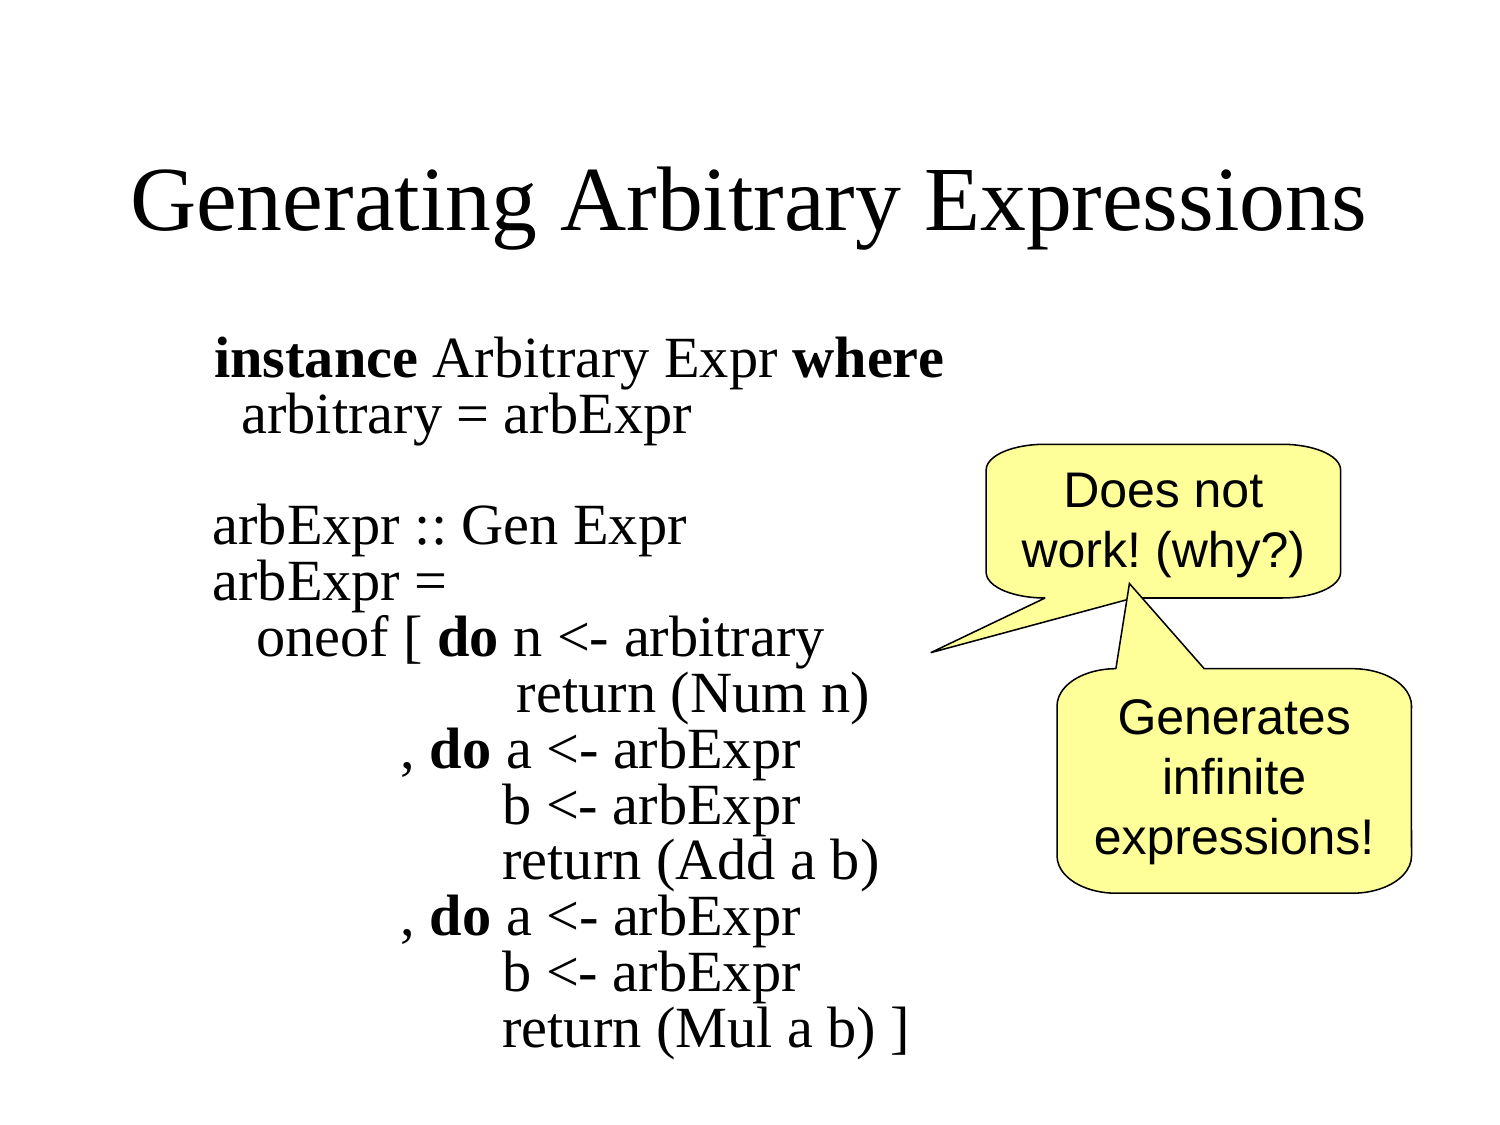

# Generating Arbitrary Expressions
 instance Arbitrary Expr where
 arbitrary = arbExpr
 arbExpr :: Gen Expr
 arbExpr =
 oneof [ do n <- arbitrary
 return (Num n)
 , do a <- arbExpr
 b <- arbExpr
 return (Add a b)
 , do a <- arbExpr
 b <- arbExpr
 return (Mul a b) ]
Does not work! (why?)
Generates infinite expressions!